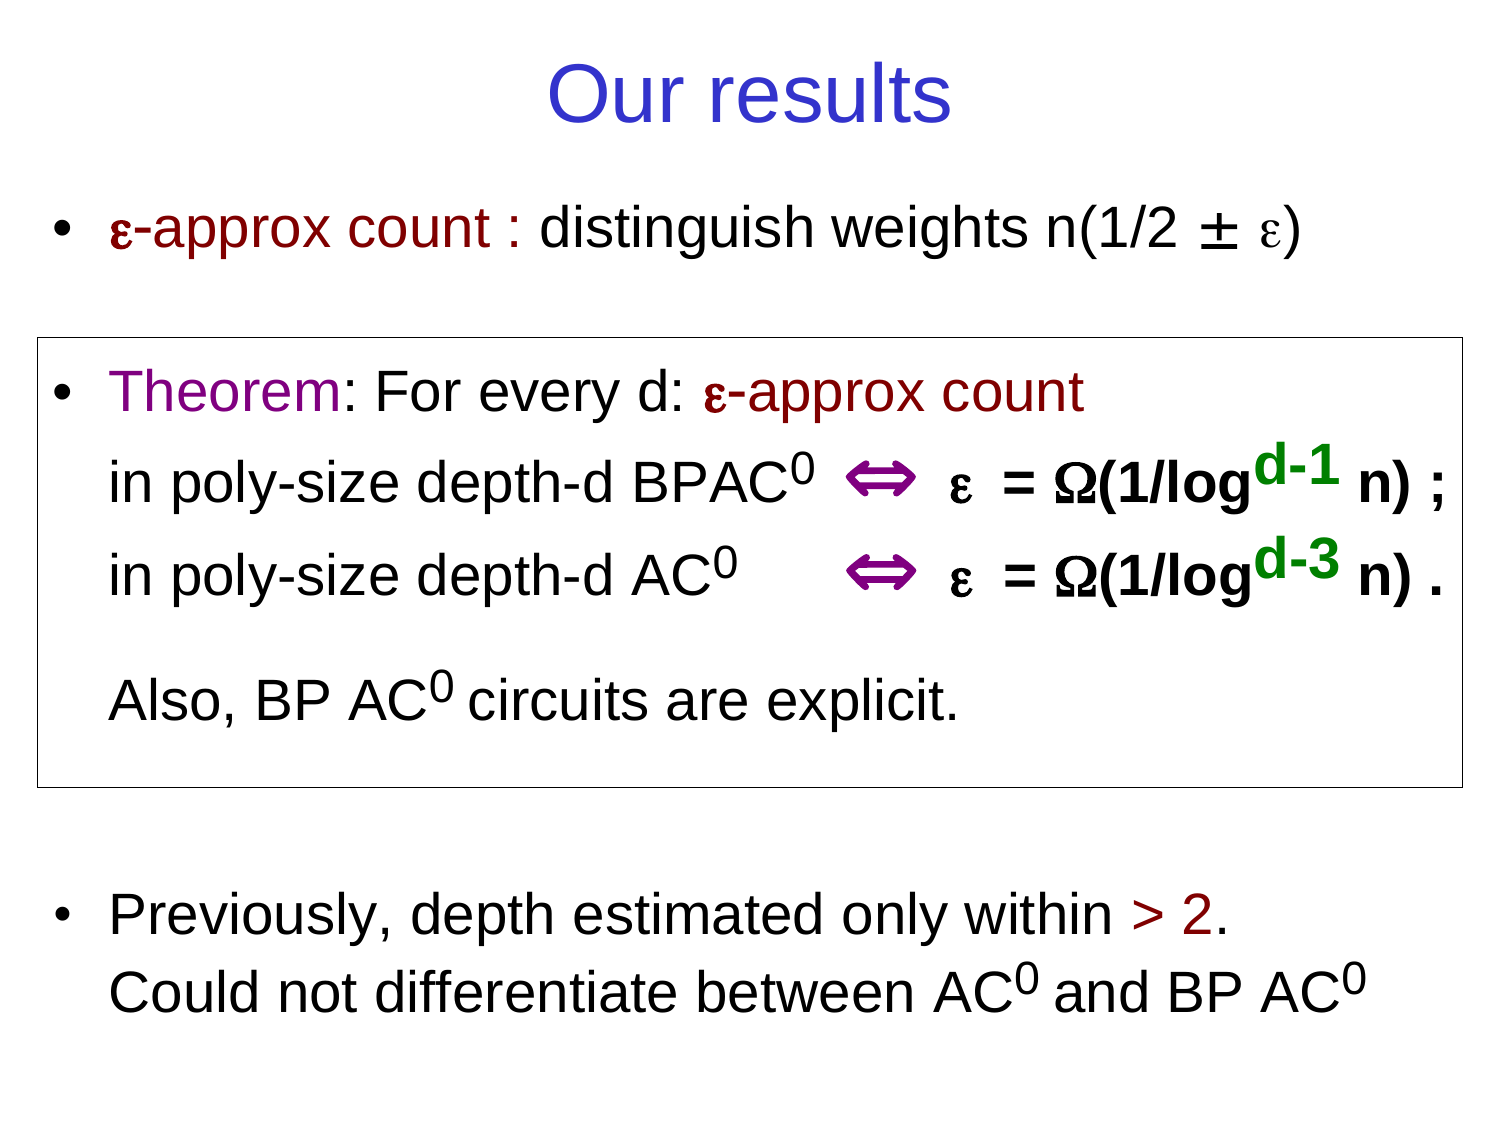

# Our results
-approx count : distinguish weights n(1/2  )
Theorem: For every d: -approx count
in poly-size depth-d BPAC0   = (1/logd-1 n) ;
in poly-size depth-d AC0   = (1/logd-3 n) .
Also, BP AC0 circuits are explicit.
Previously, depth estimated only within > 2.
Could not differentiate between AC0 and BP AC0